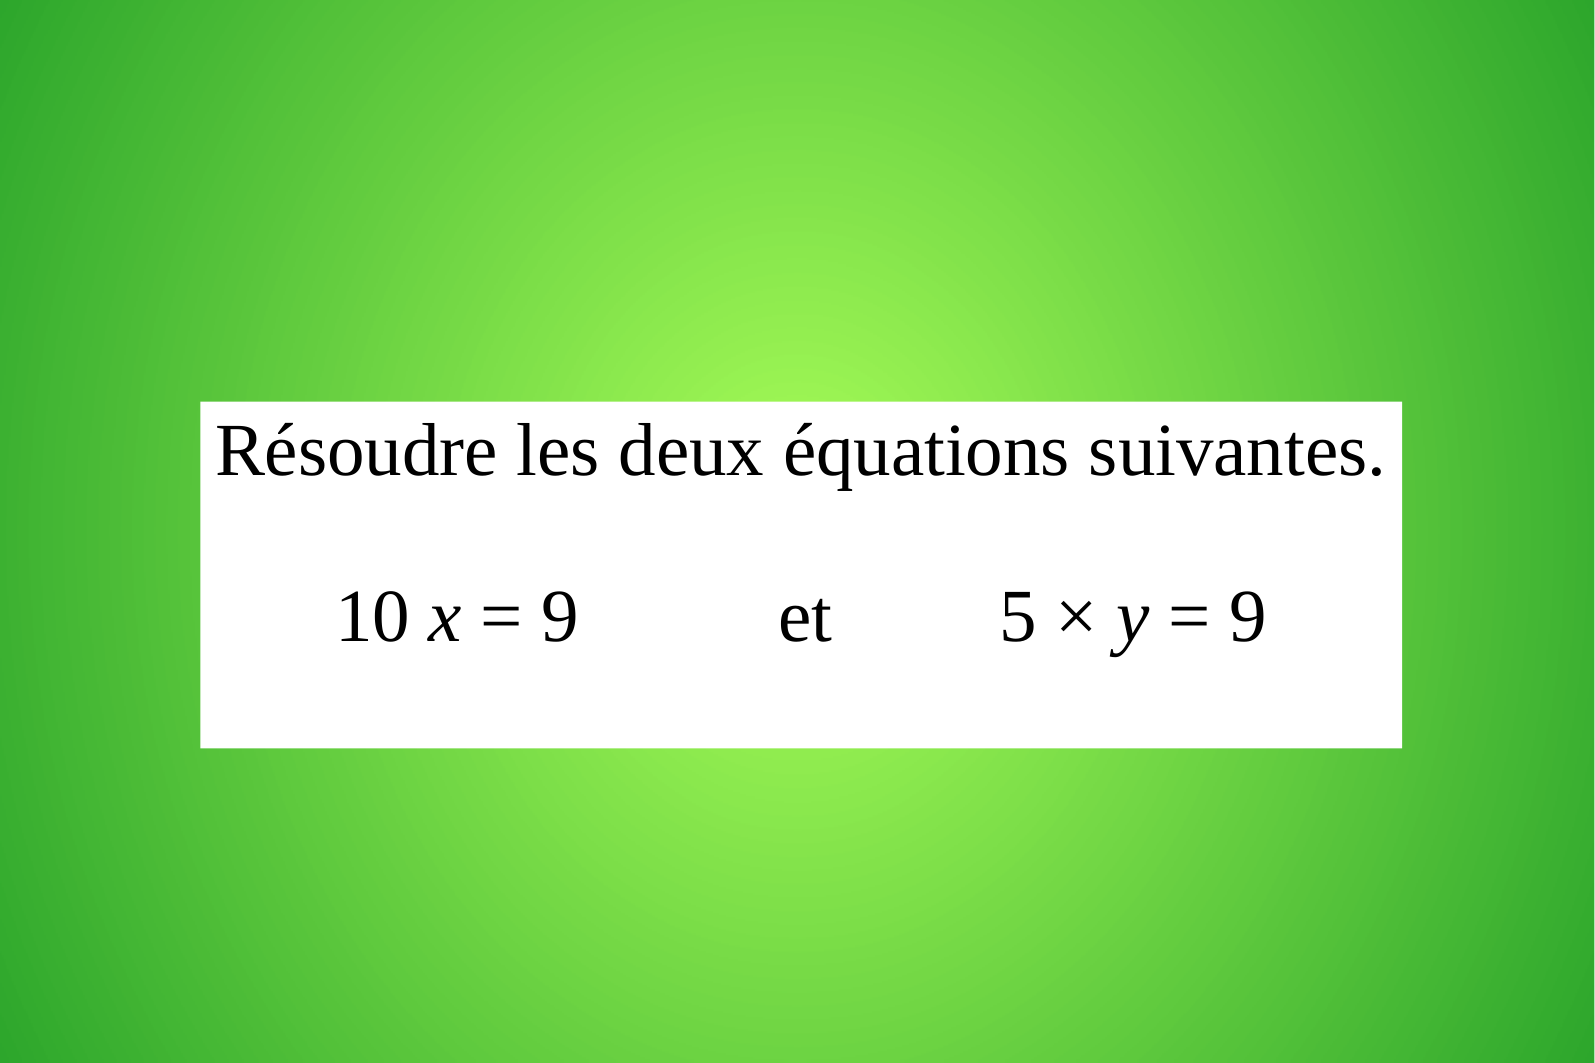

Résoudre les deux équations suivantes.
10 x = 9			et			5 × y = 9